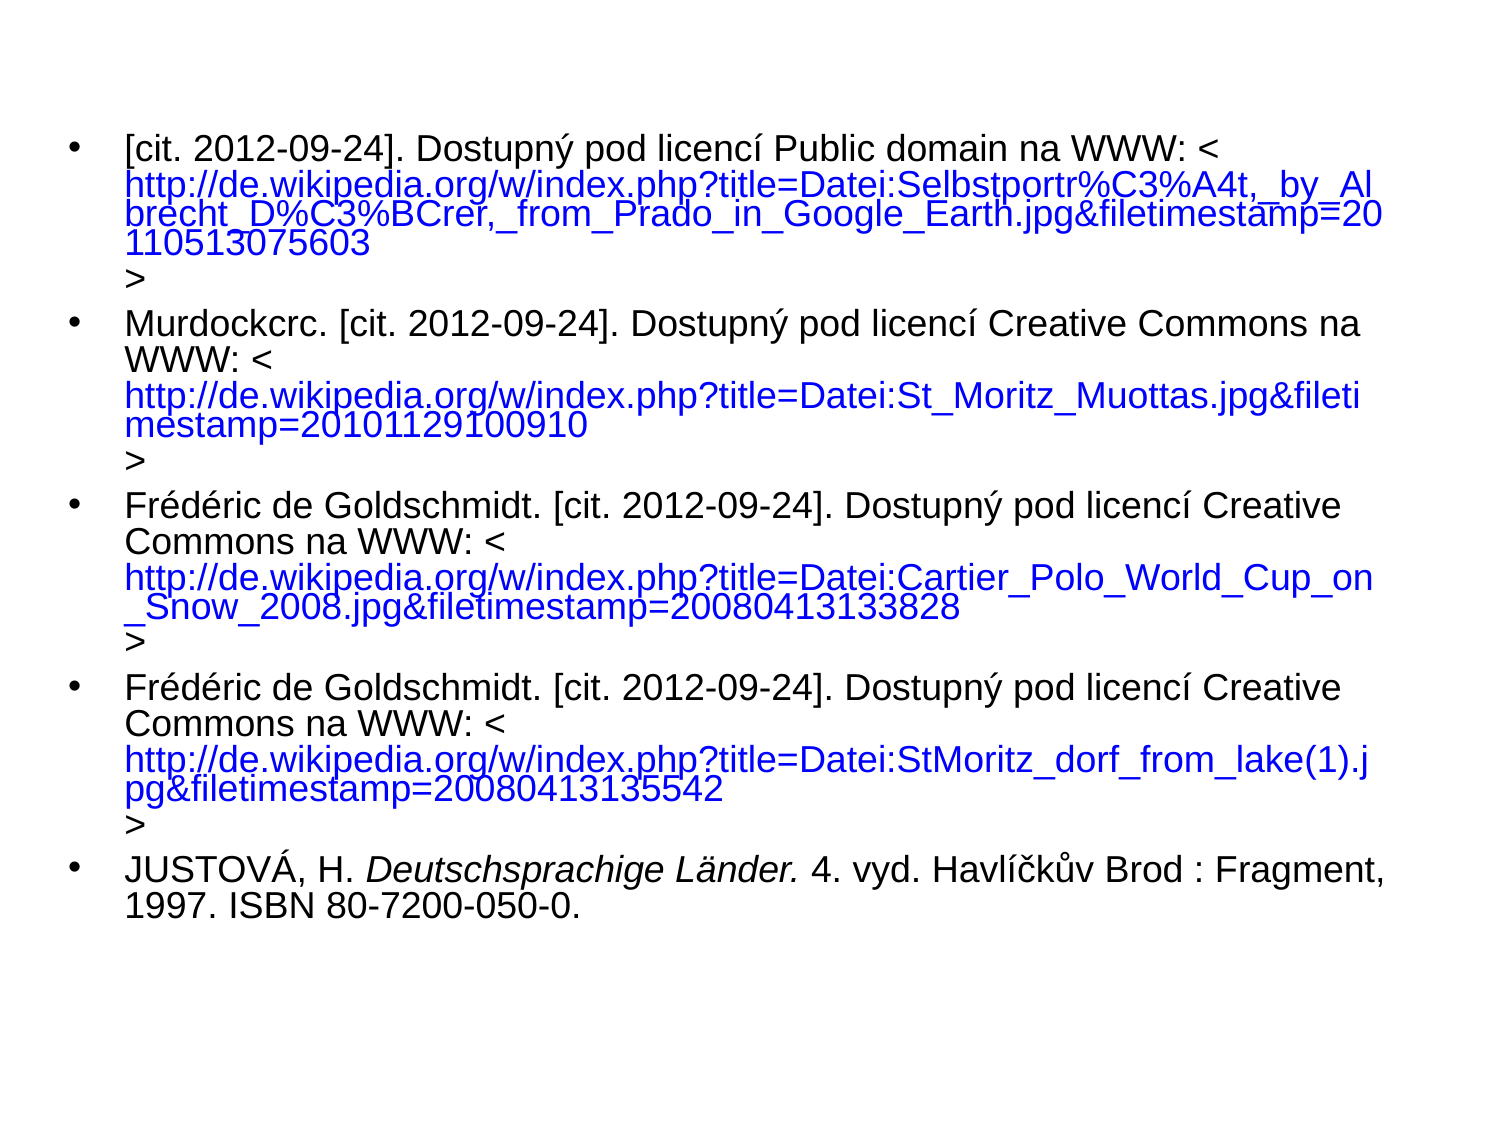

# [cit. 2012-09-24]. Dostupný pod licencí Public domain na WWW: <http://de.wikipedia.org/w/index.php?title=Datei:Selbstportr%C3%A4t,_by_Albrecht_D%C3%BCrer,_from_Prado_in_Google_Earth.jpg&filetimestamp=20110513075603>
Murdockcrc. [cit. 2012-09-24]. Dostupný pod licencí Creative Commons na WWW: <http://de.wikipedia.org/w/index.php?title=Datei:St_Moritz_Muottas.jpg&filetimestamp=20101129100910>
Frédéric de Goldschmidt. [cit. 2012-09-24]. Dostupný pod licencí Creative Commons na WWW: <http://de.wikipedia.org/w/index.php?title=Datei:Cartier_Polo_World_Cup_on_Snow_2008.jpg&filetimestamp=20080413133828>
Frédéric de Goldschmidt. [cit. 2012-09-24]. Dostupný pod licencí Creative Commons na WWW: <http://de.wikipedia.org/w/index.php?title=Datei:StMoritz_dorf_from_lake(1).jpg&filetimestamp=20080413135542>
JUSTOVÁ, H. Deutschsprachige Länder. 4. vyd. Havlíčkův Brod : Fragment, 1997. ISBN 80-7200-050-0.